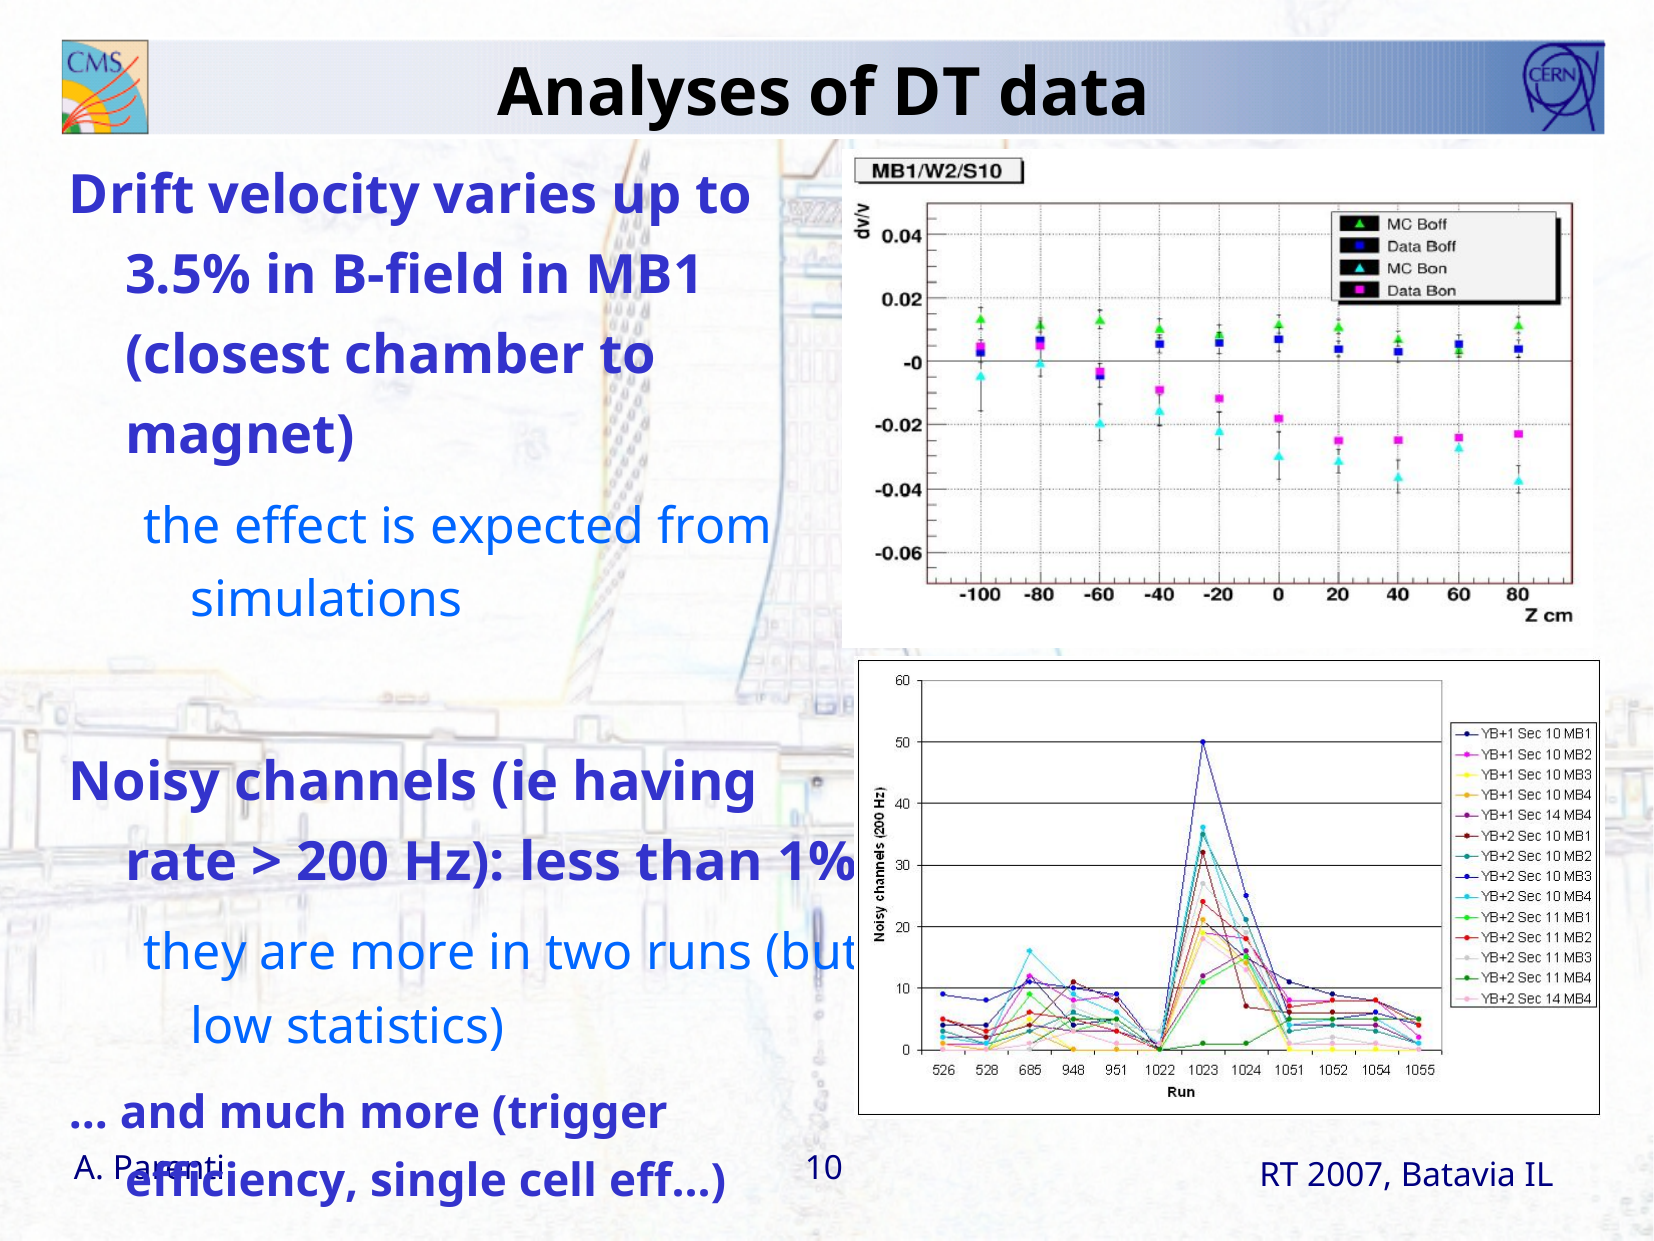

# Analyses of DT data
Drift velocity varies up to 3.5% in B-field in MB1 (closest chamber to magnet)
the effect is expected from simulations
Noisy channels (ie having rate > 200 Hz): less than 1%
they are more in two runs (but low statistics)
... and much more (trigger efficiency, single cell eff...)